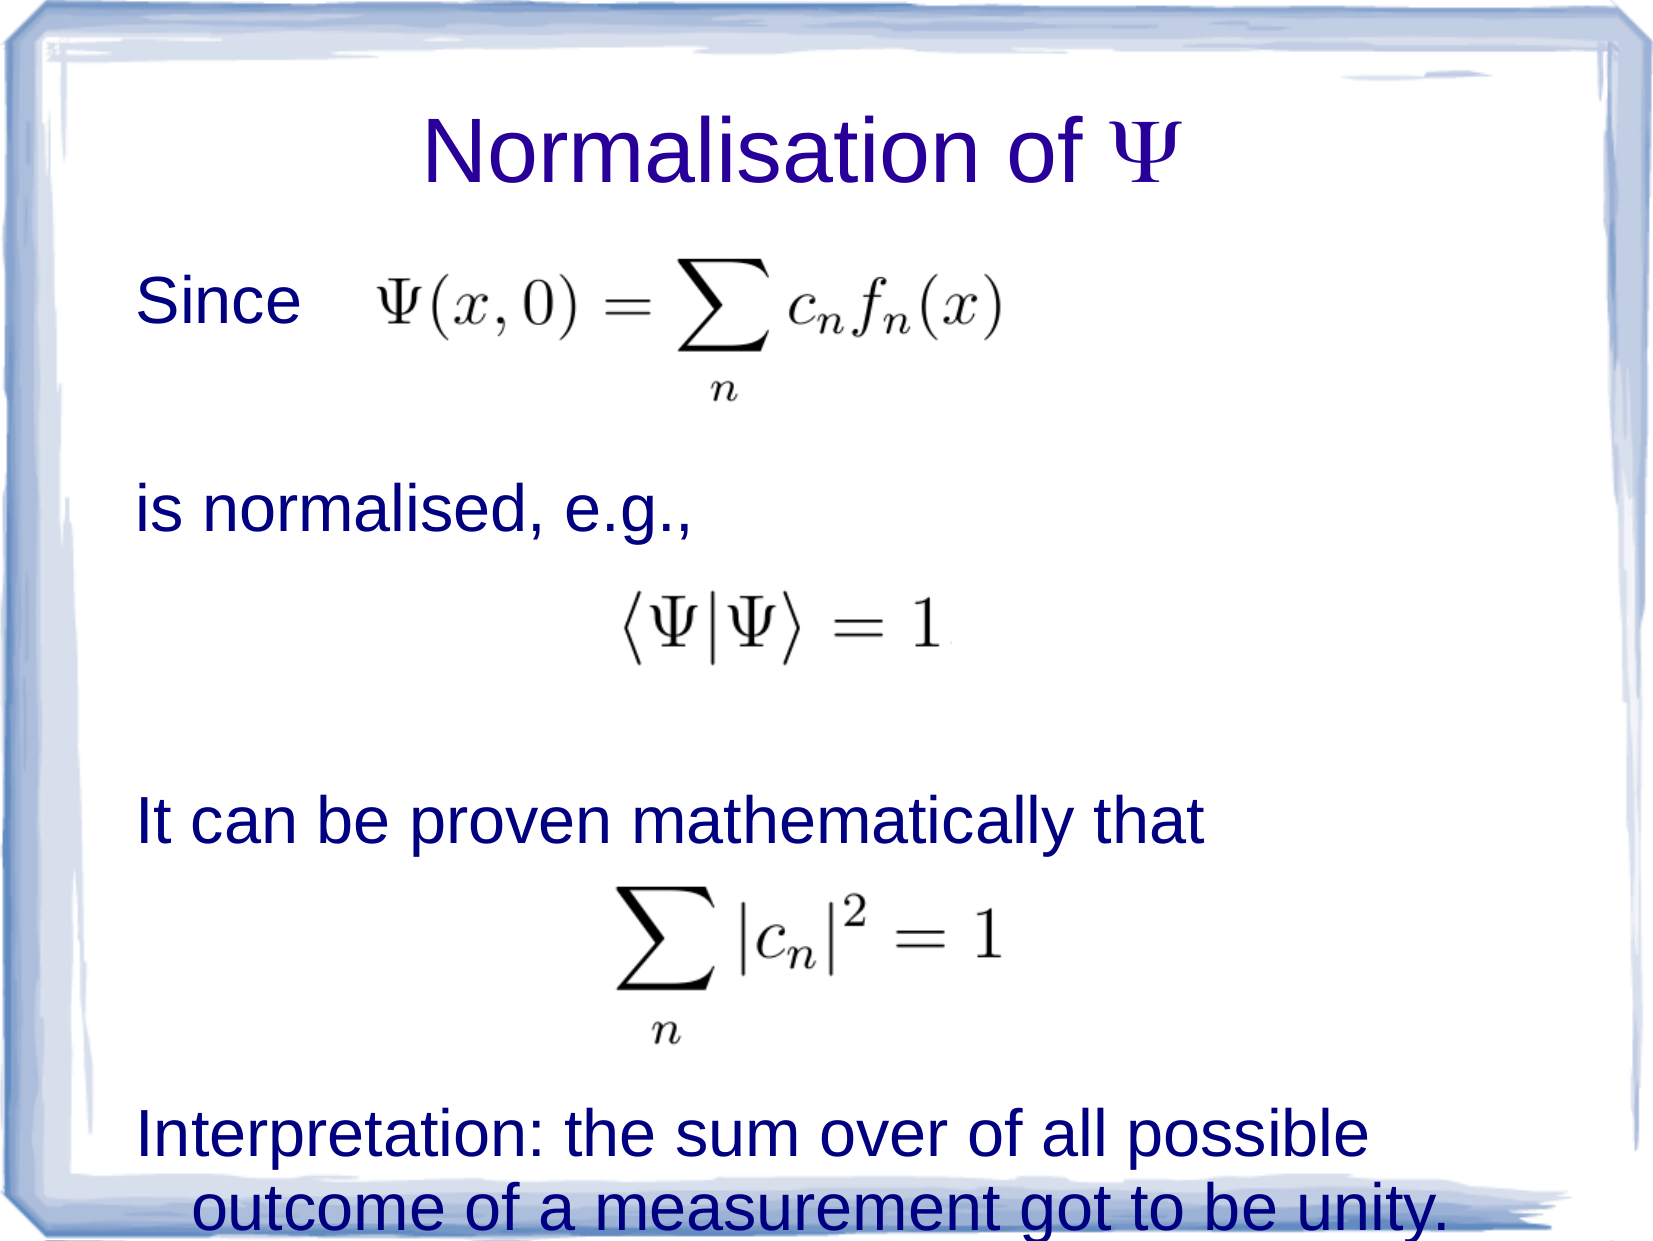

# Normalisation of Y
Since
is normalised, e.g.,
It can be proven mathematically that
Interpretation: the sum over of all possible outcome of a measurement got to be unity.